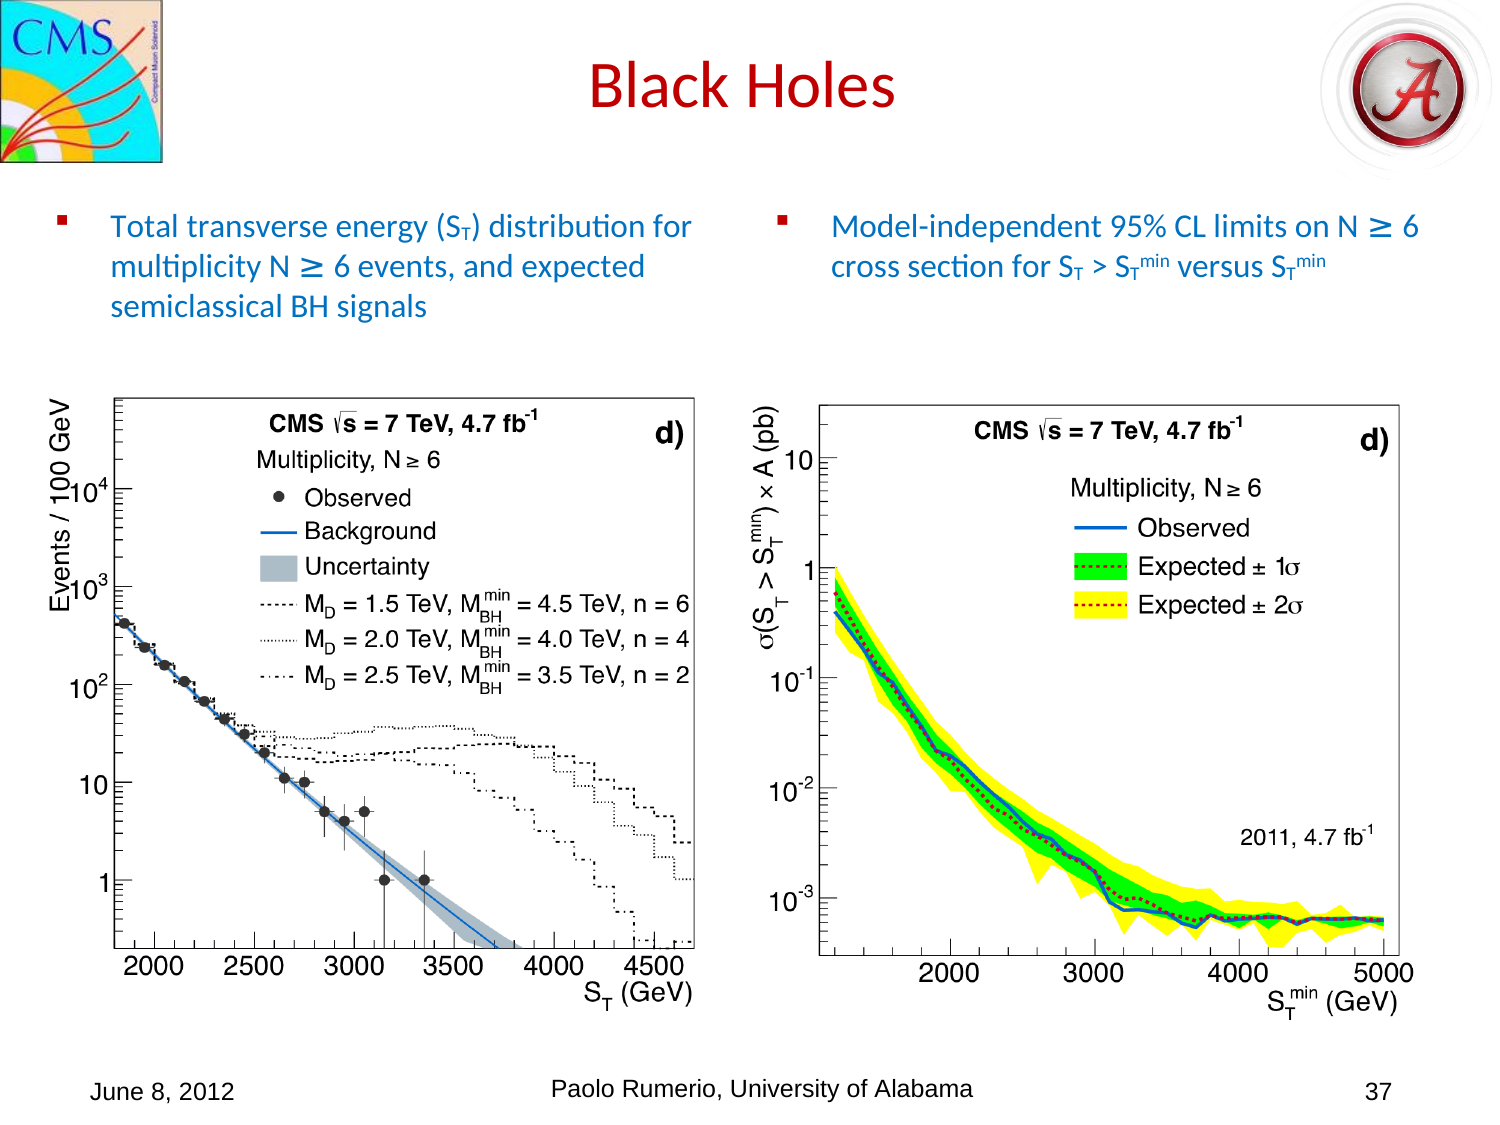

Black Holes
Total transverse energy (ST) distribution for multiplicity N ≥ 6 events, and expected semiclassical BH signals
Model-independent 95% CL limits on N ≥ 6 cross section for ST > STmin versus STmin
Paolo Rumerio, Univ. of Alabama
June 8, 2012
37